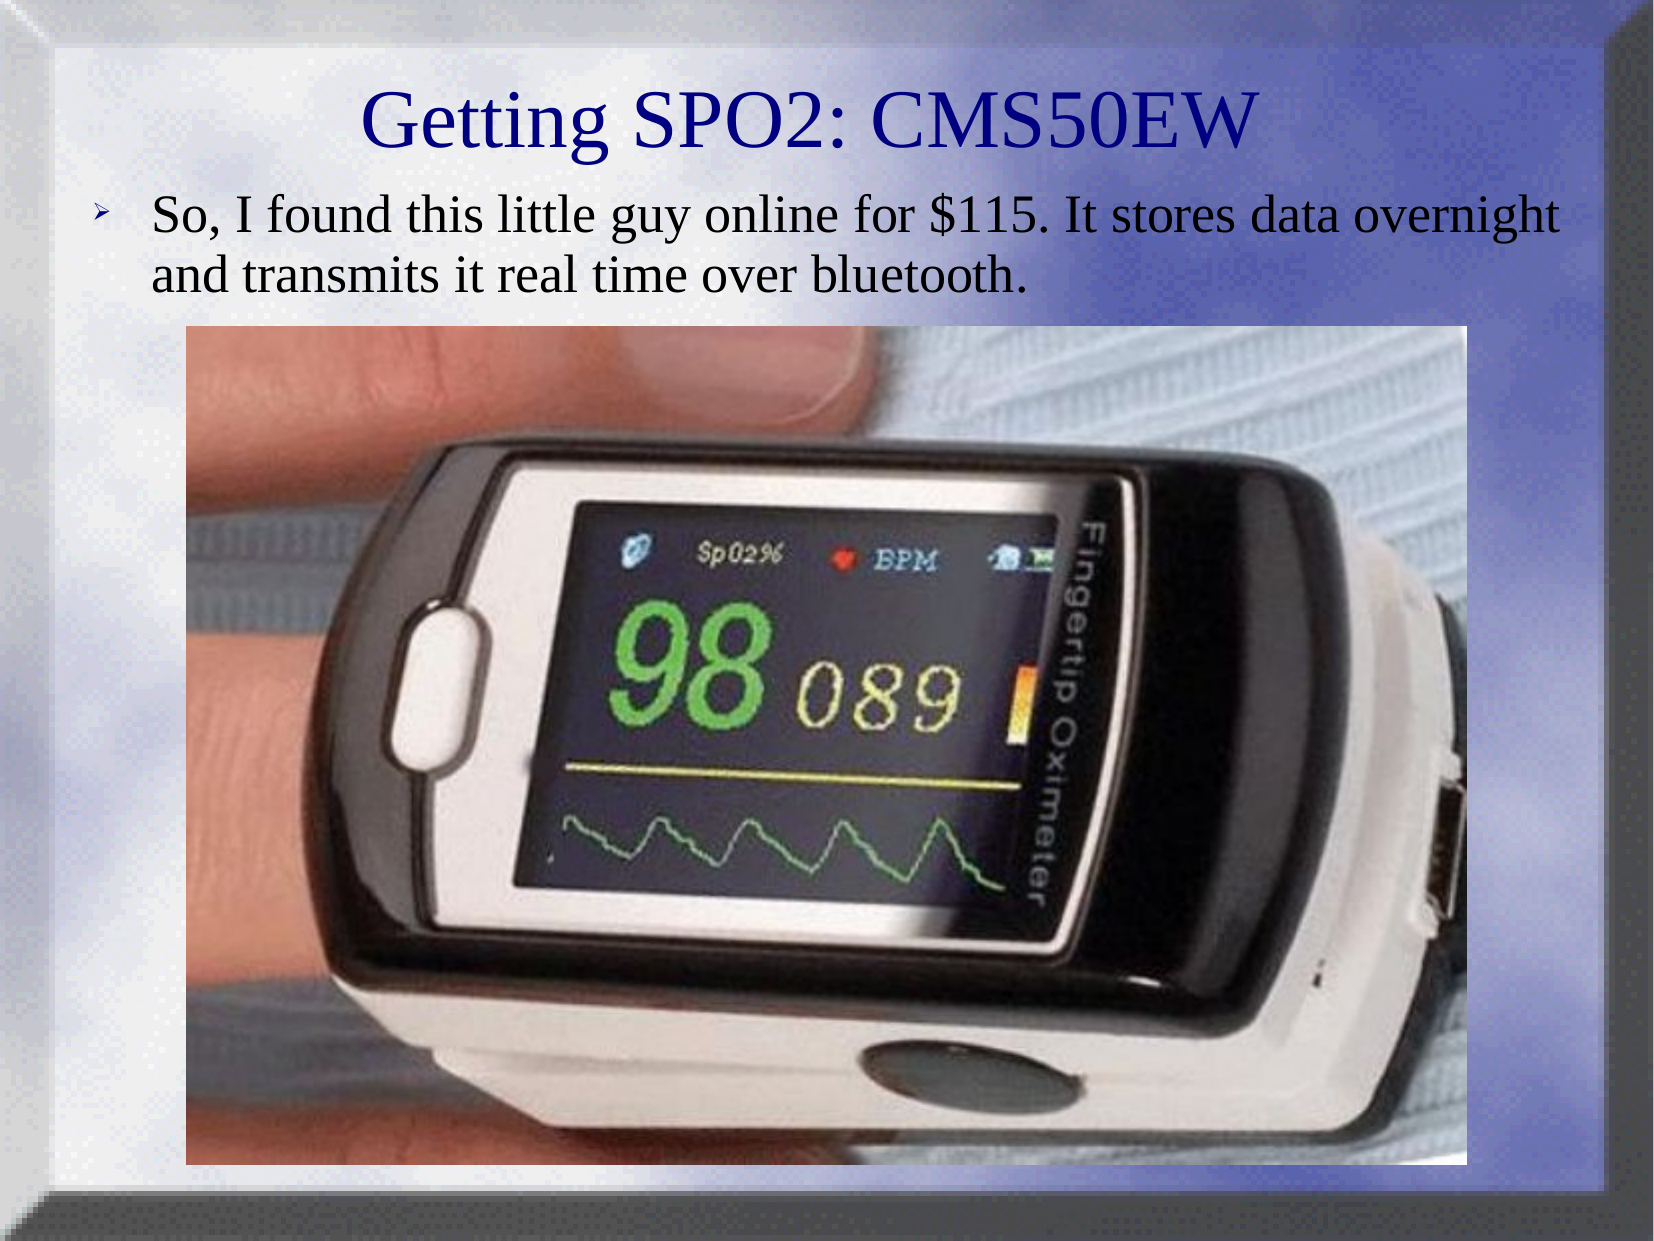

# Getting SPO2: CMS50EW
So, I found this little guy online for $115. It stores data overnight and transmits it real time over bluetooth.